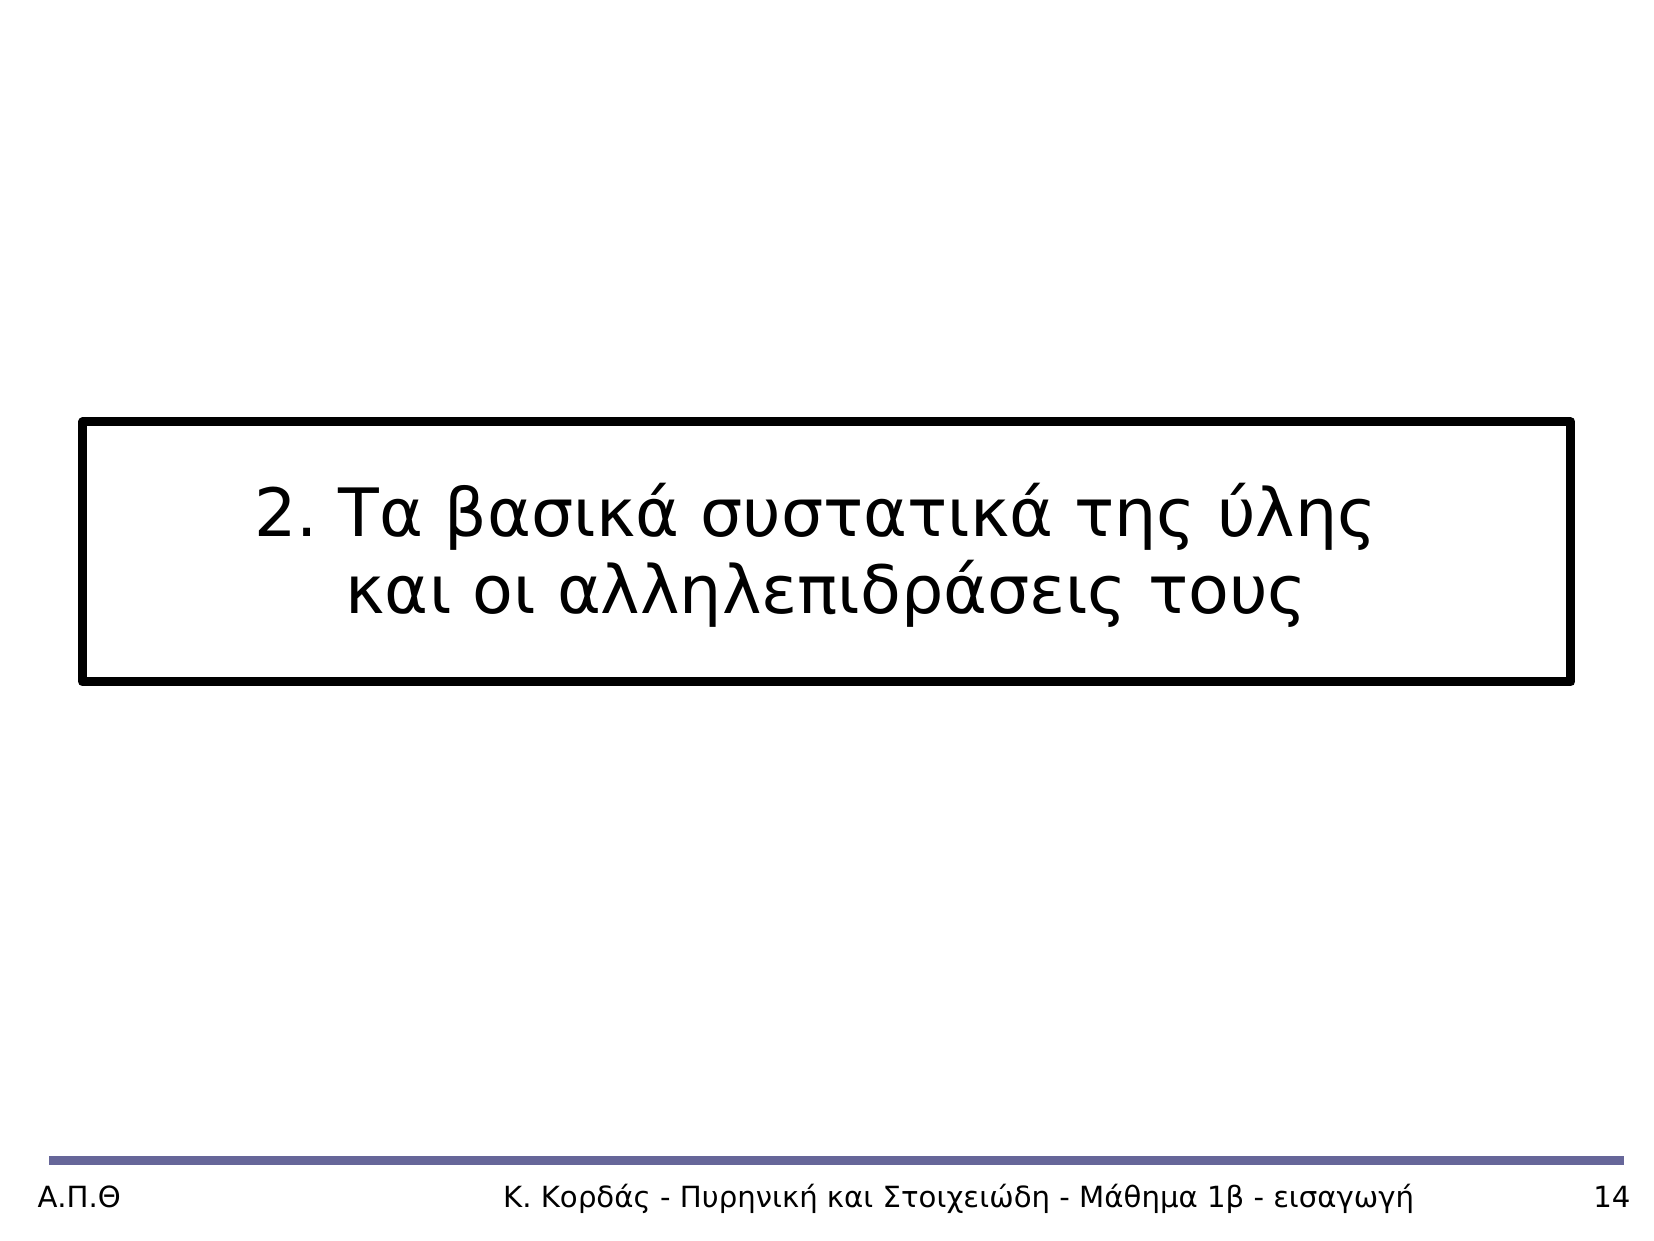

# 2. Τα βασικά συστατικά της ύλης
και οι αλληλεπιδράσεις τους
Α.Π.Θ
Κ. Κορδάς - Πυρηνική και Στοιχειώδη - Μάθημα 1β - εισαγωγή
14